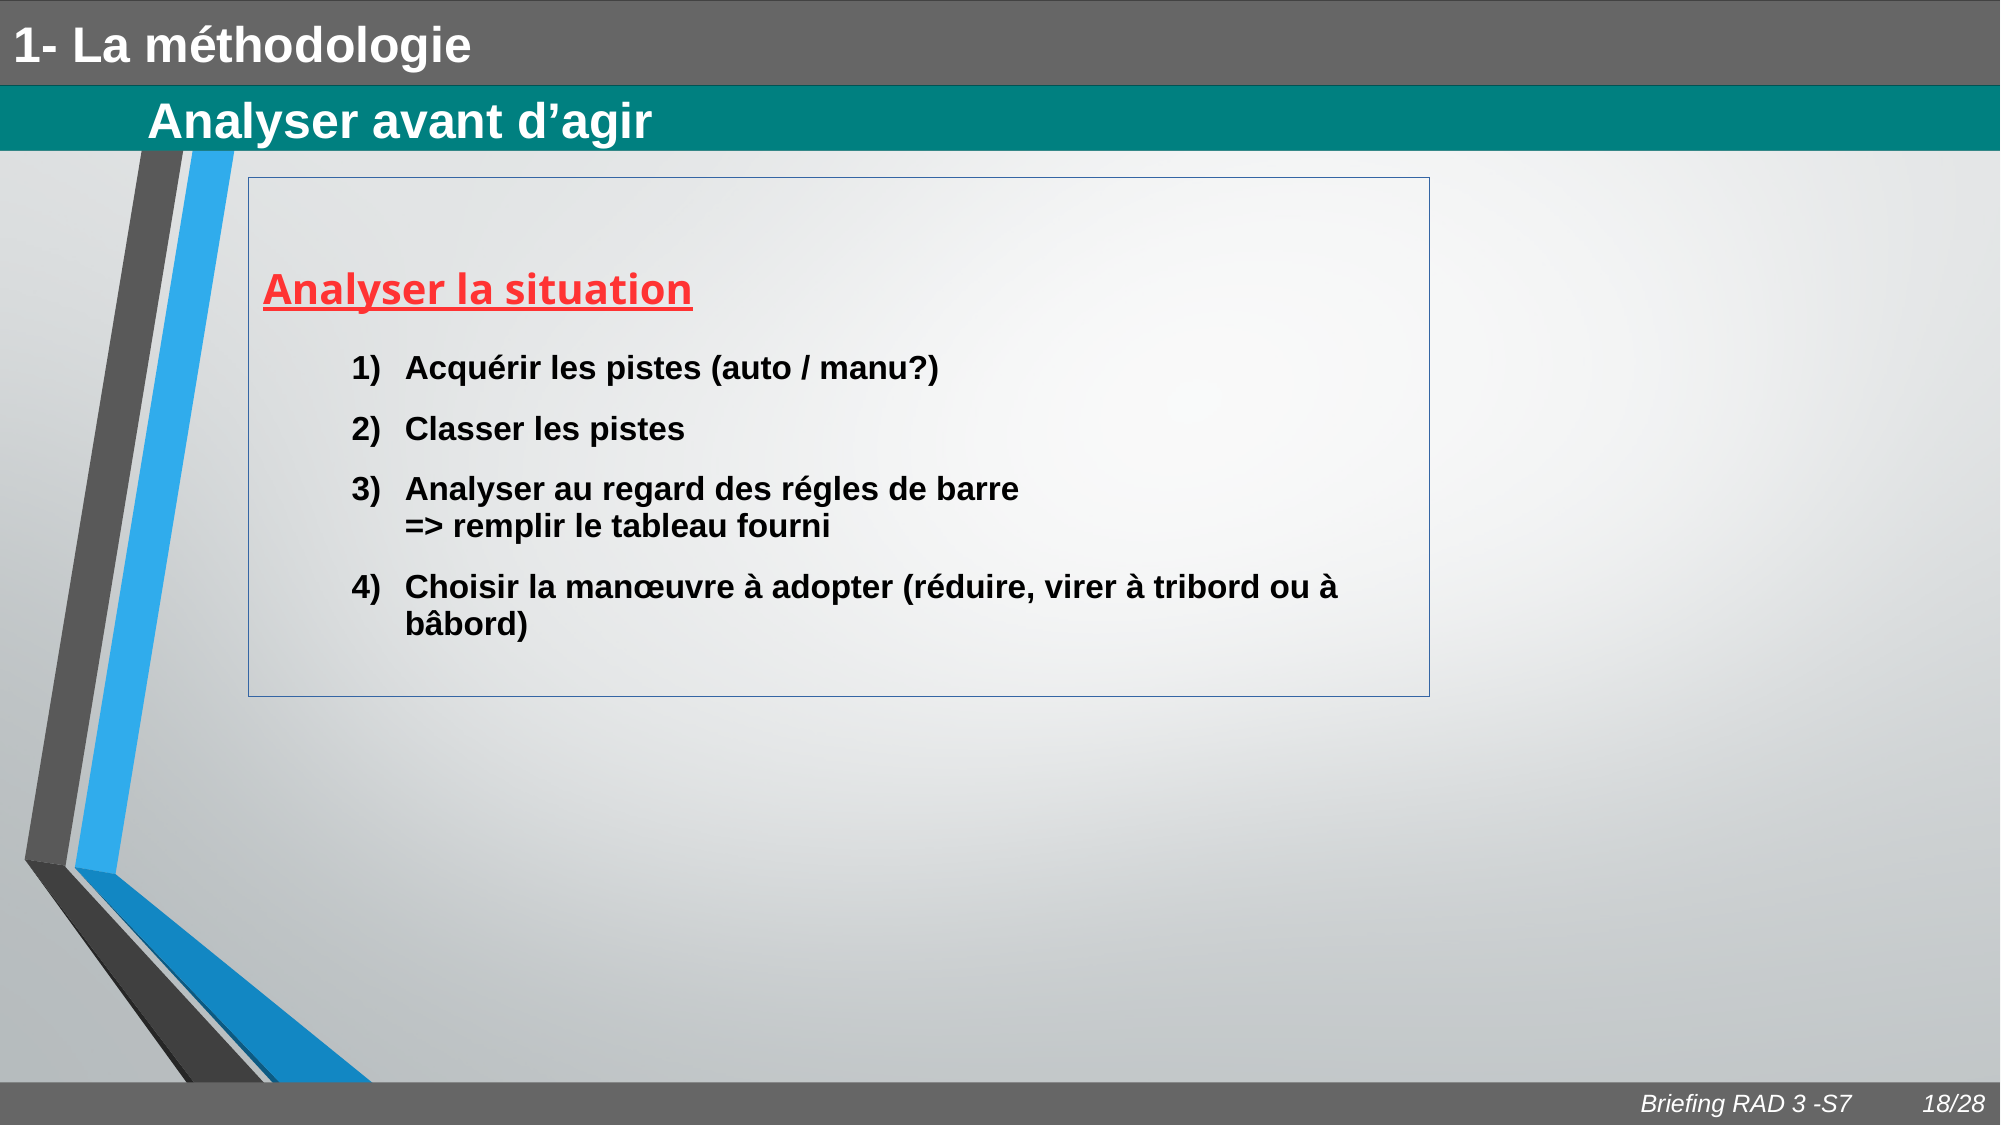

# 1- La méthodologie
		Analyser avant d’agir
Analyser la situation
Acquérir les pistes (auto / manu?)
Classer les pistes
Analyser au regard des régles de barre
=> remplir le tableau fourni
Choisir la manœuvre à adopter (réduire, virer à tribord ou à bâbord)
Briefing RAD 3 -S7 /28